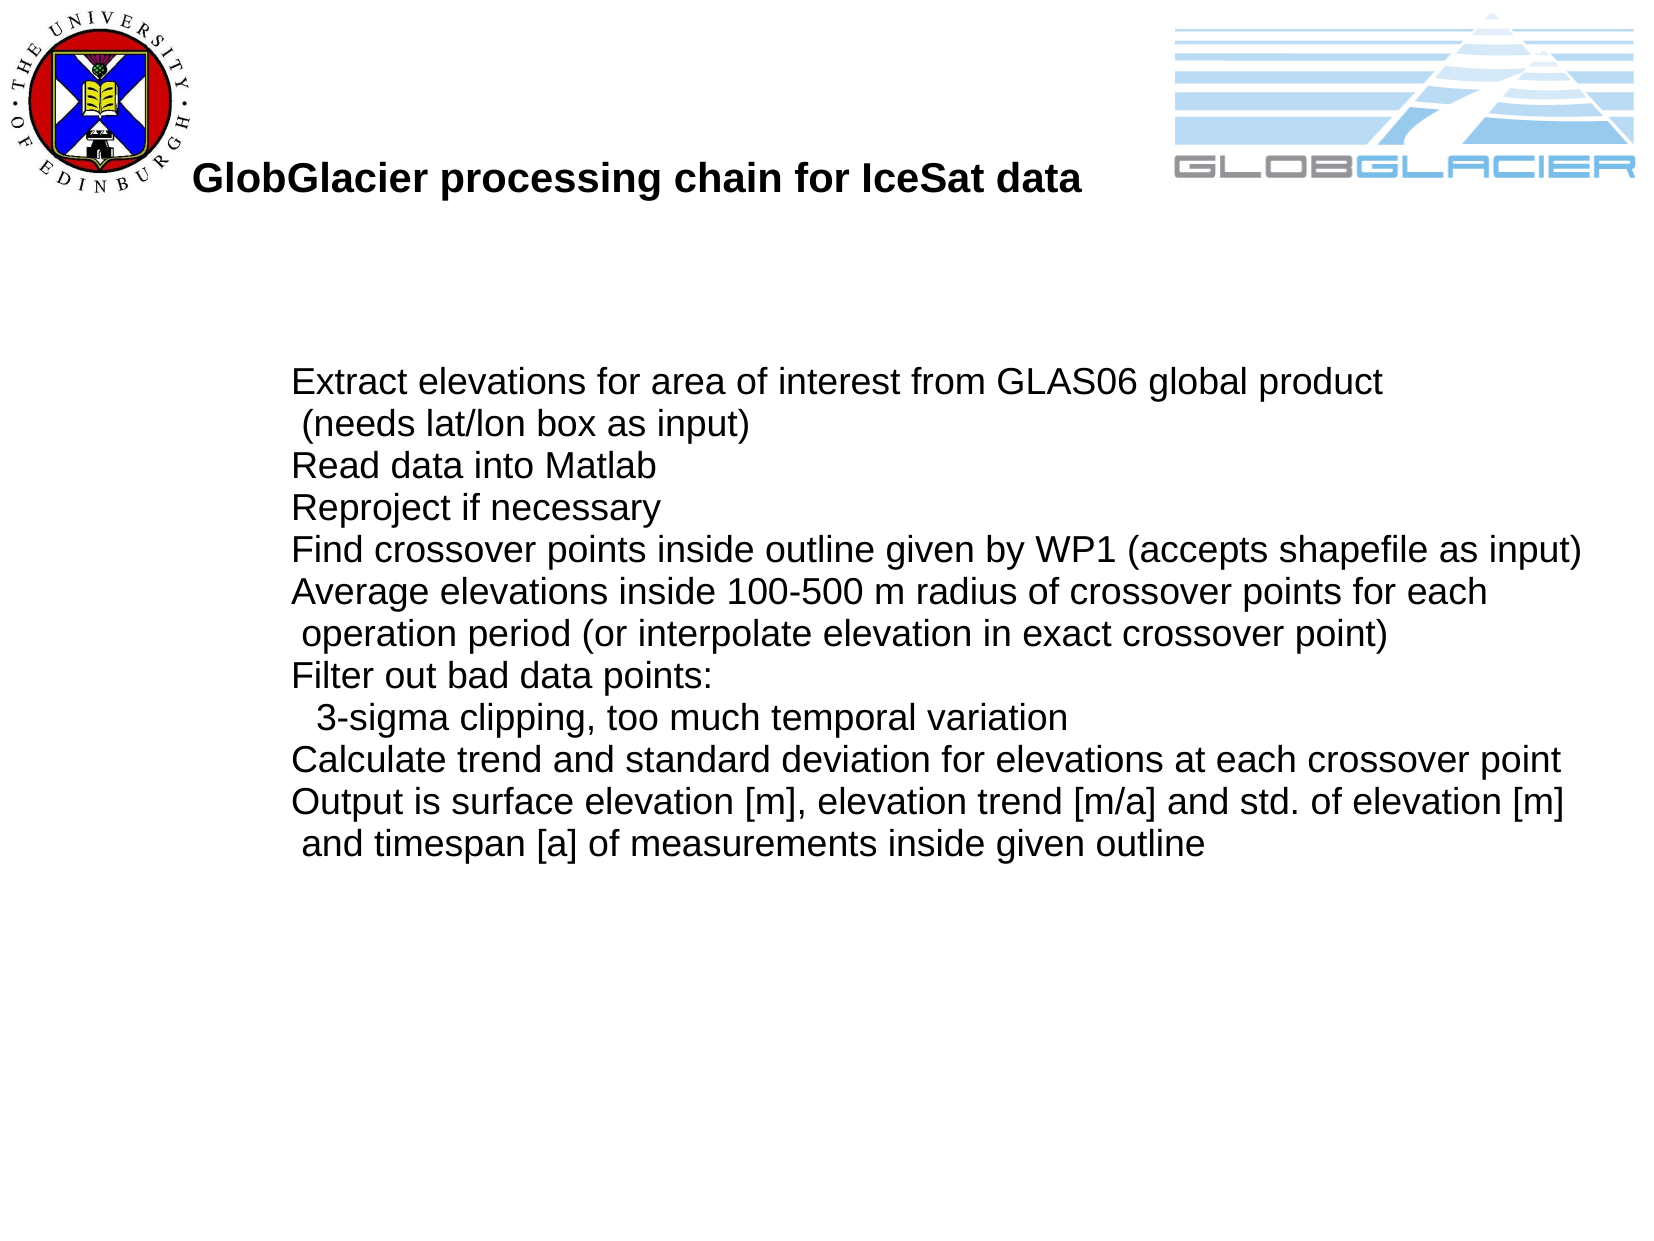

GlobGlacier processing chain for IceSat data
 Extract elevations for area of interest from GLAS06 global product
 (needs lat/lon box as input)
 Read data into Matlab
 Reproject if necessary
 Find crossover points inside outline given by WP1 (accepts shapefile as input)
 Average elevations inside 100-500 m radius of crossover points for each
 operation period (or interpolate elevation in exact crossover point)
 Filter out bad data points:
3-sigma clipping, too much temporal variation
 Calculate trend and standard deviation for elevations at each crossover point
 Output is surface elevation [m], elevation trend [m/a] and std. of elevation [m]
 and timespan [a] of measurements inside given outline